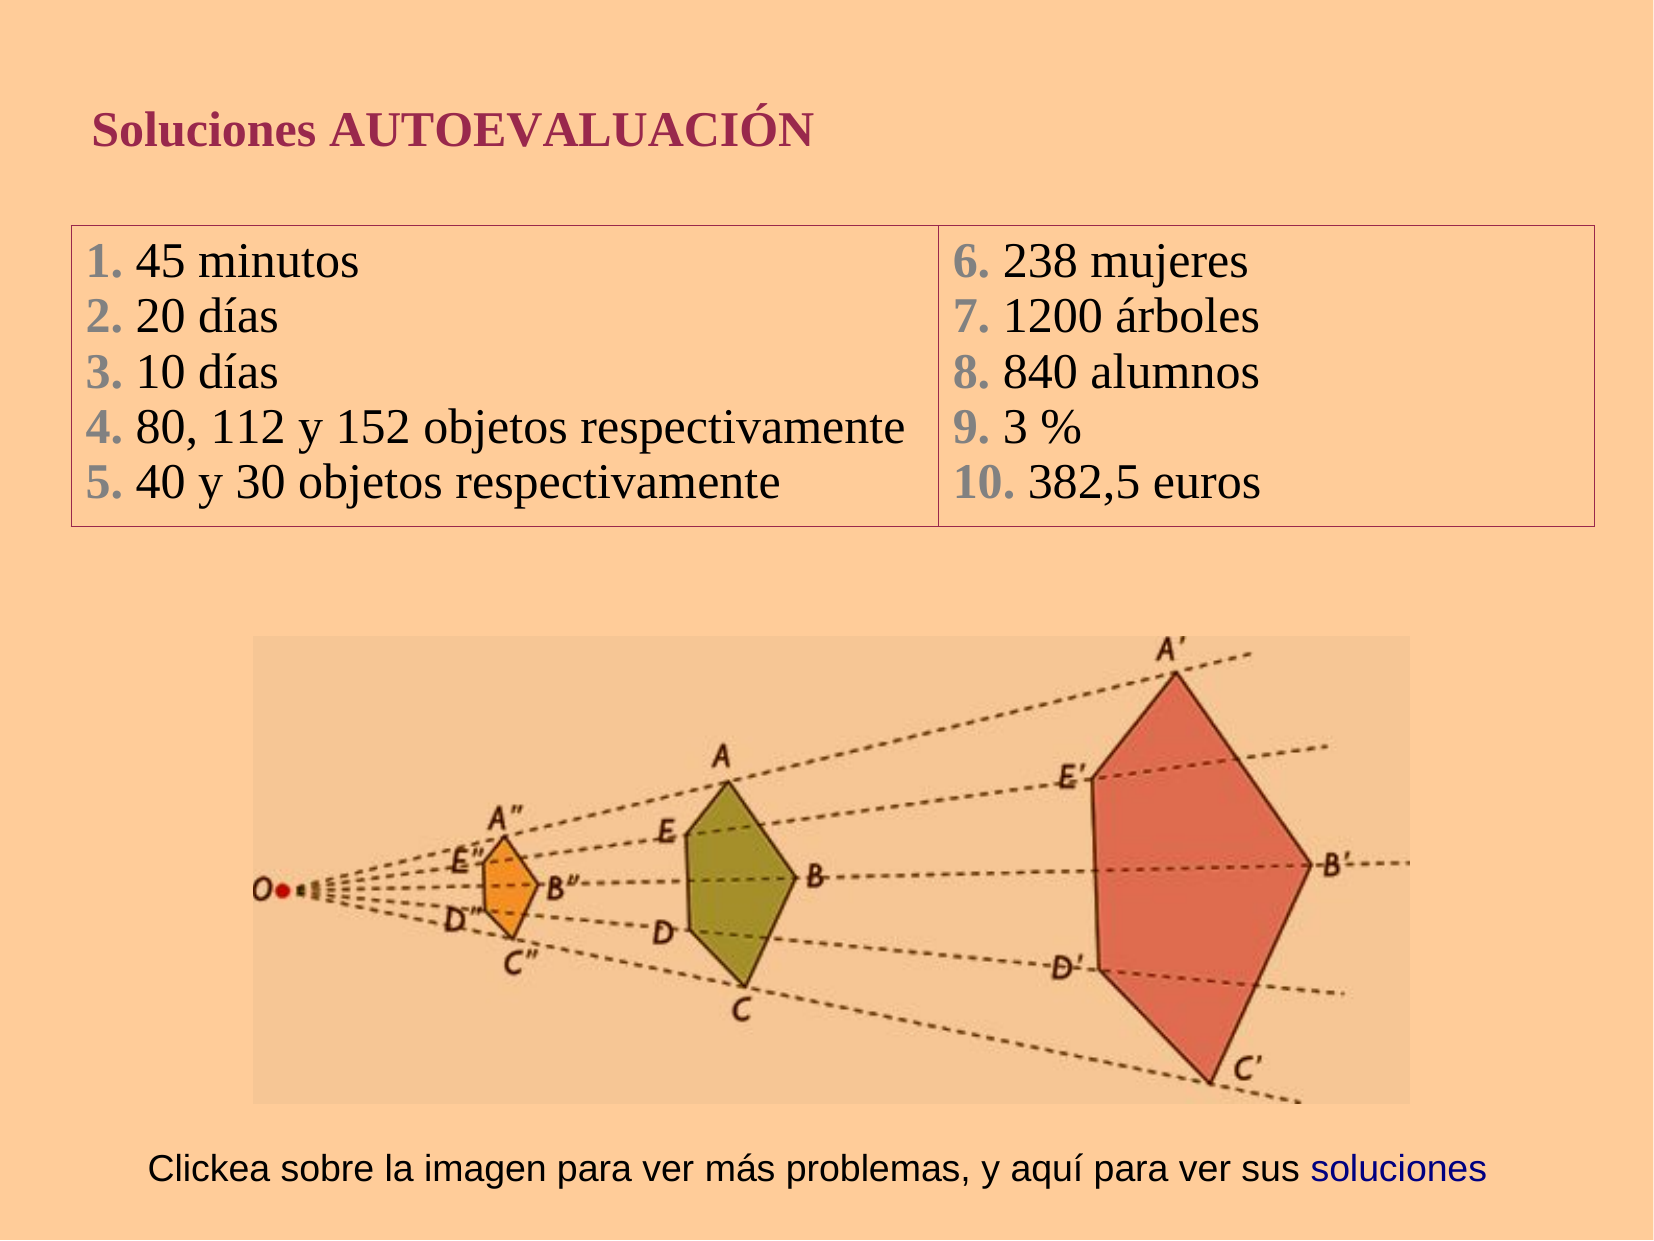

Soluciones AUTOEVALUACIÓN
| 1. 45 minutos 2. 20 días 3. 10 días 4. 80, 112 y 152 objetos respectivamente 5. 40 y 30 objetos respectivamente | 6. 238 mujeres 7. 1200 árboles 8. 840 alumnos 9. 3 % 10. 382,5 euros |
| --- | --- |
Clickea sobre la imagen para ver más problemas, y aquí para ver sus soluciones